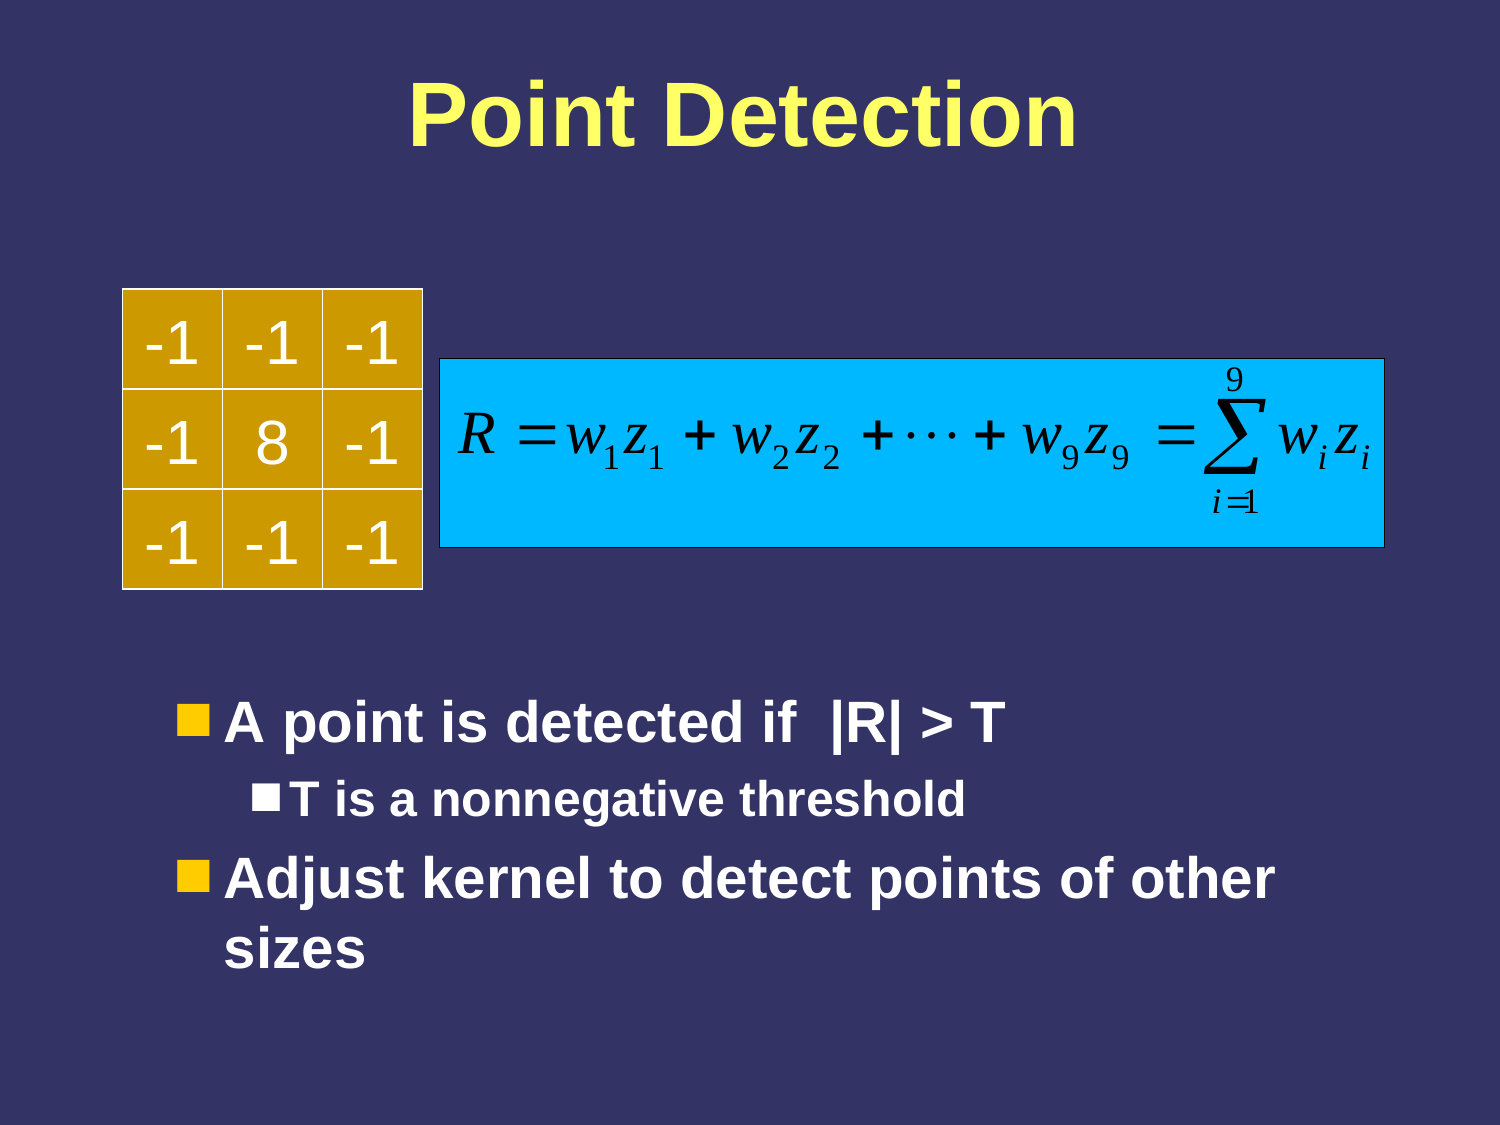

# Point Detection
-1
-1
-1
-1
8
-1
-1
-1
-1
A point is detected if |R| > T
T is a nonnegative threshold
Adjust kernel to detect points of other sizes